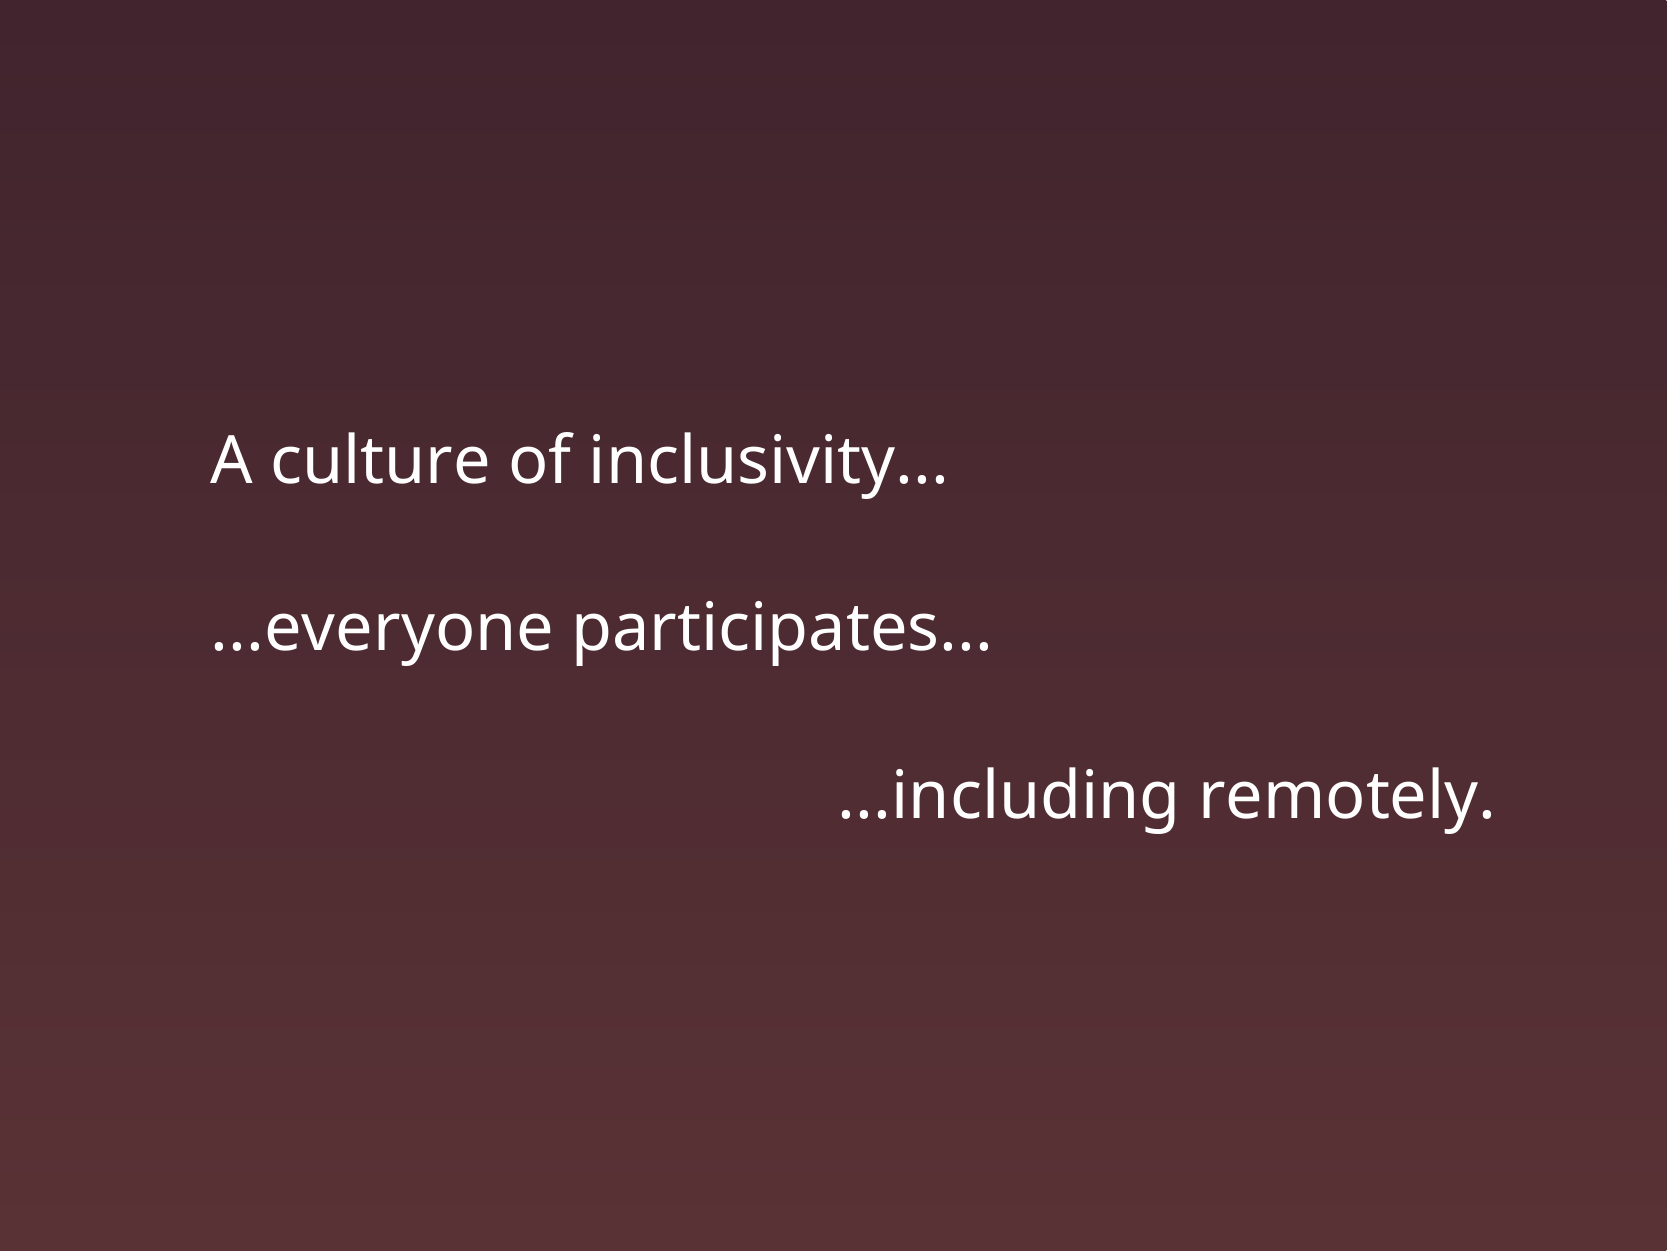

# A culture of inclusivity...
...everyone participates...
...including remotely.